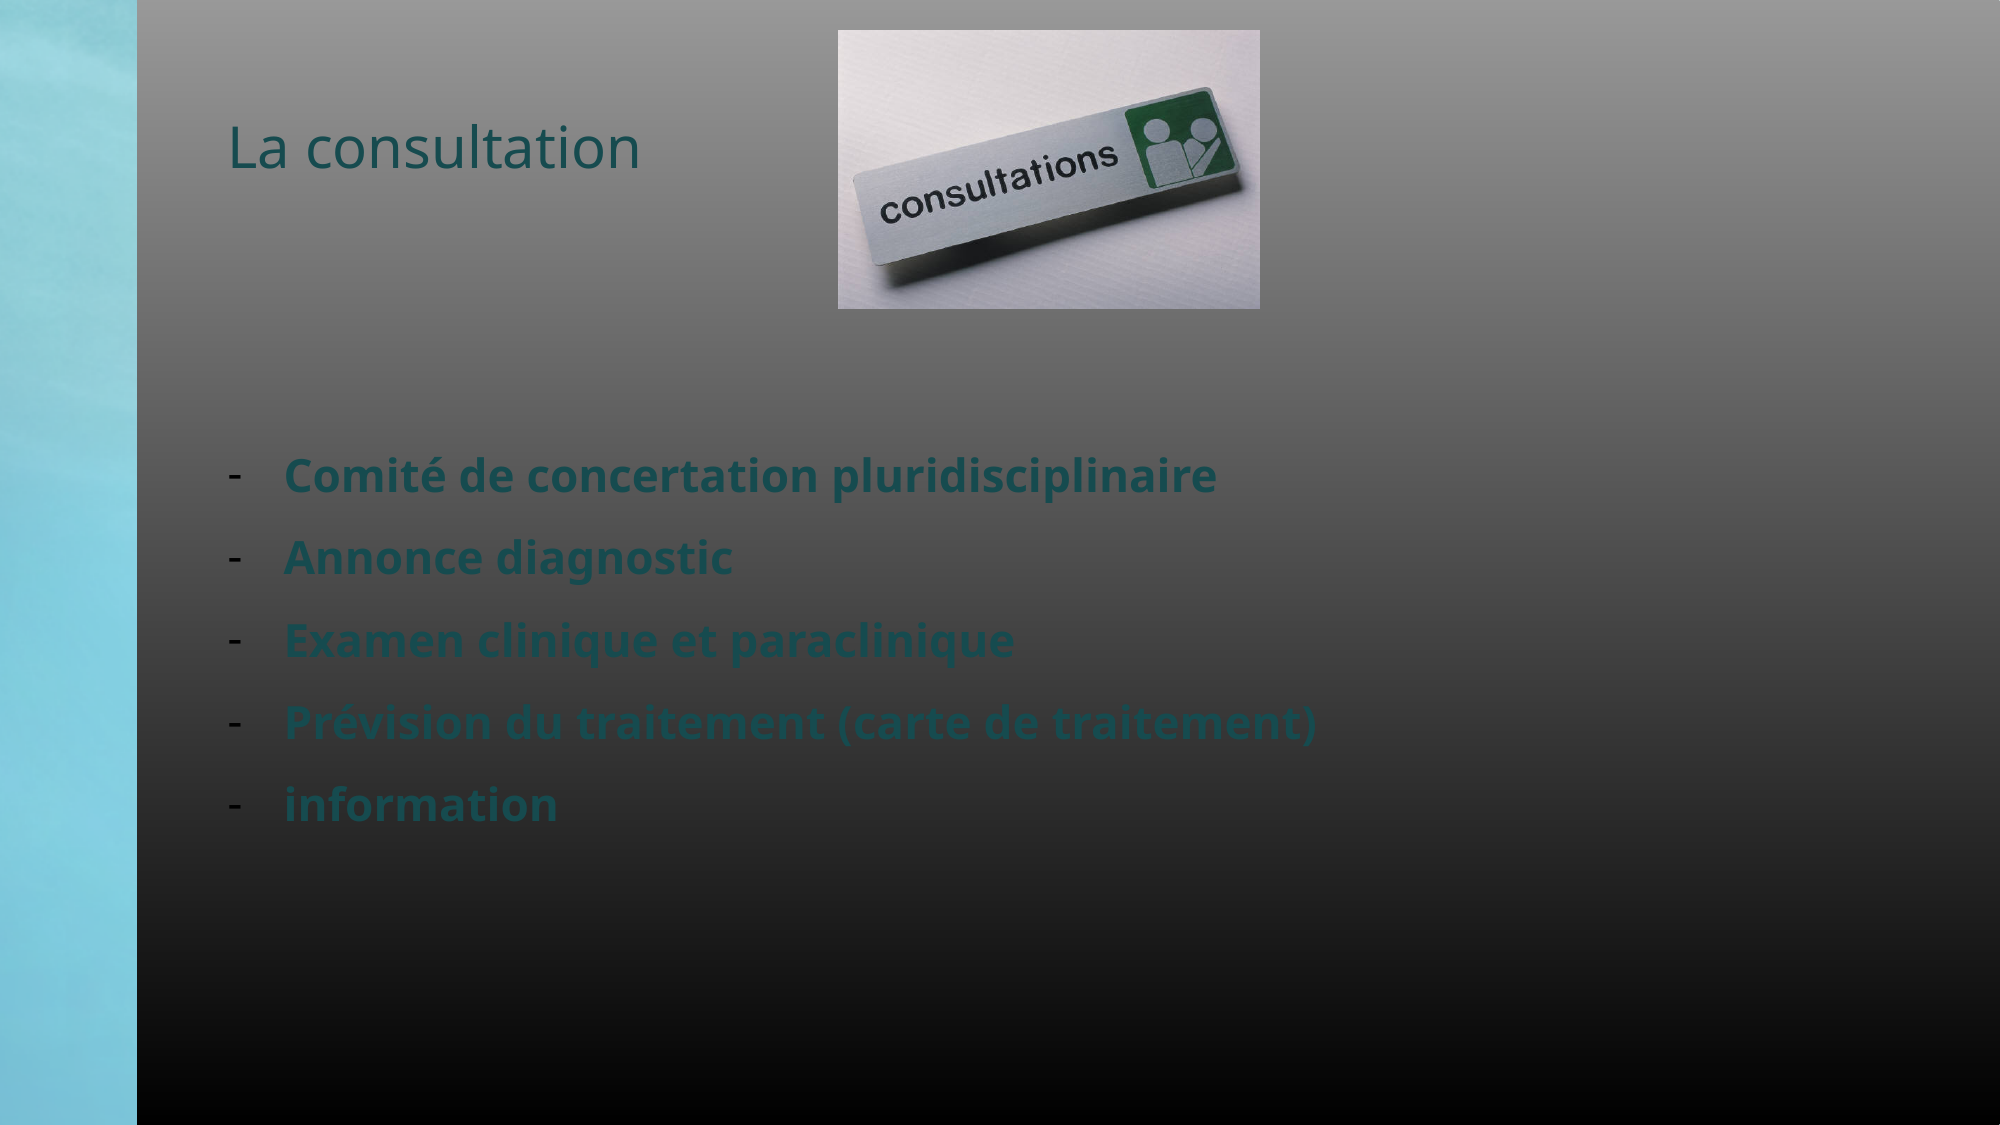

# La consultation
Comité de concertation pluridisciplinaire
Annonce diagnostic
Examen clinique et paraclinique
Prévision du traitement (carte de traitement)
information